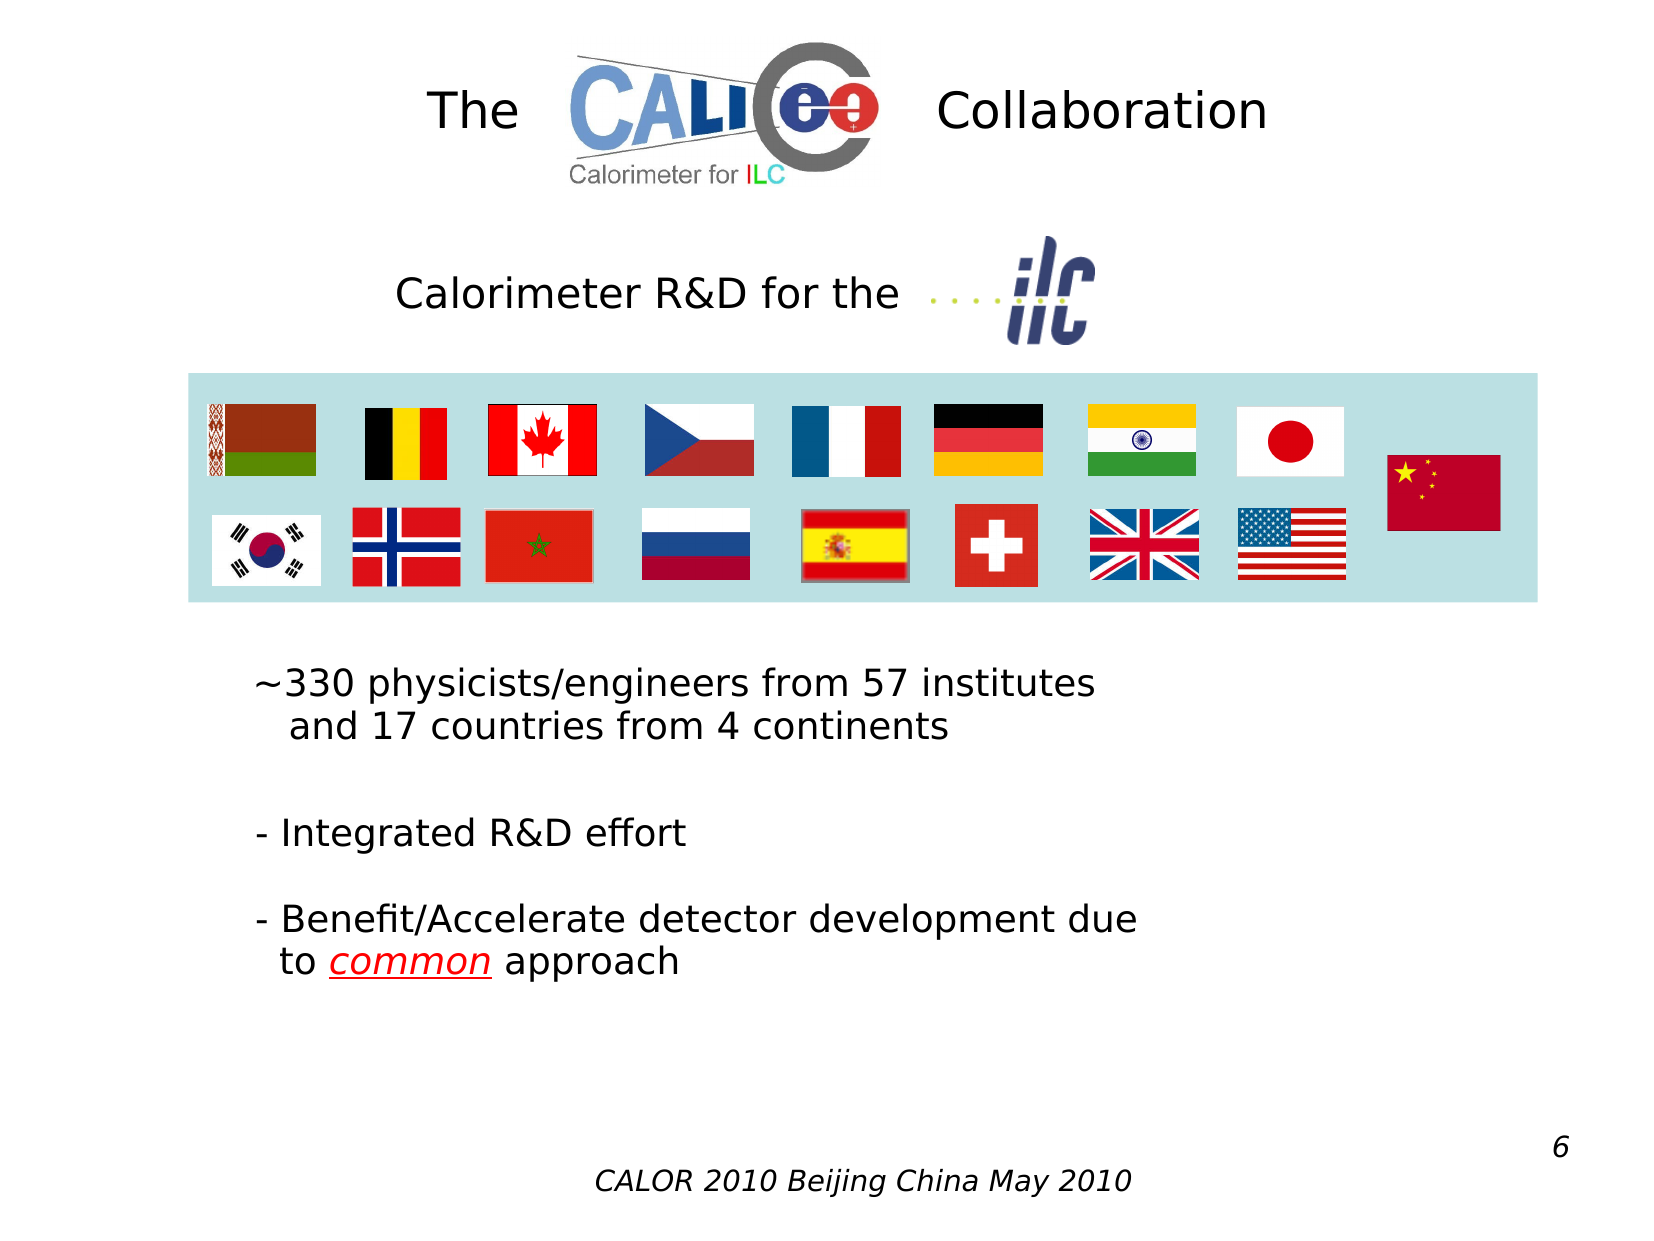

The Collaboration
Calorimeter R&D for the
~330 physicists/engineers from 57 institutes
 and 17 countries from 4 continents
- Integrated R&D effort
- Benefit/Accelerate detector development due
 to common approach
Comite d'evaluation
6